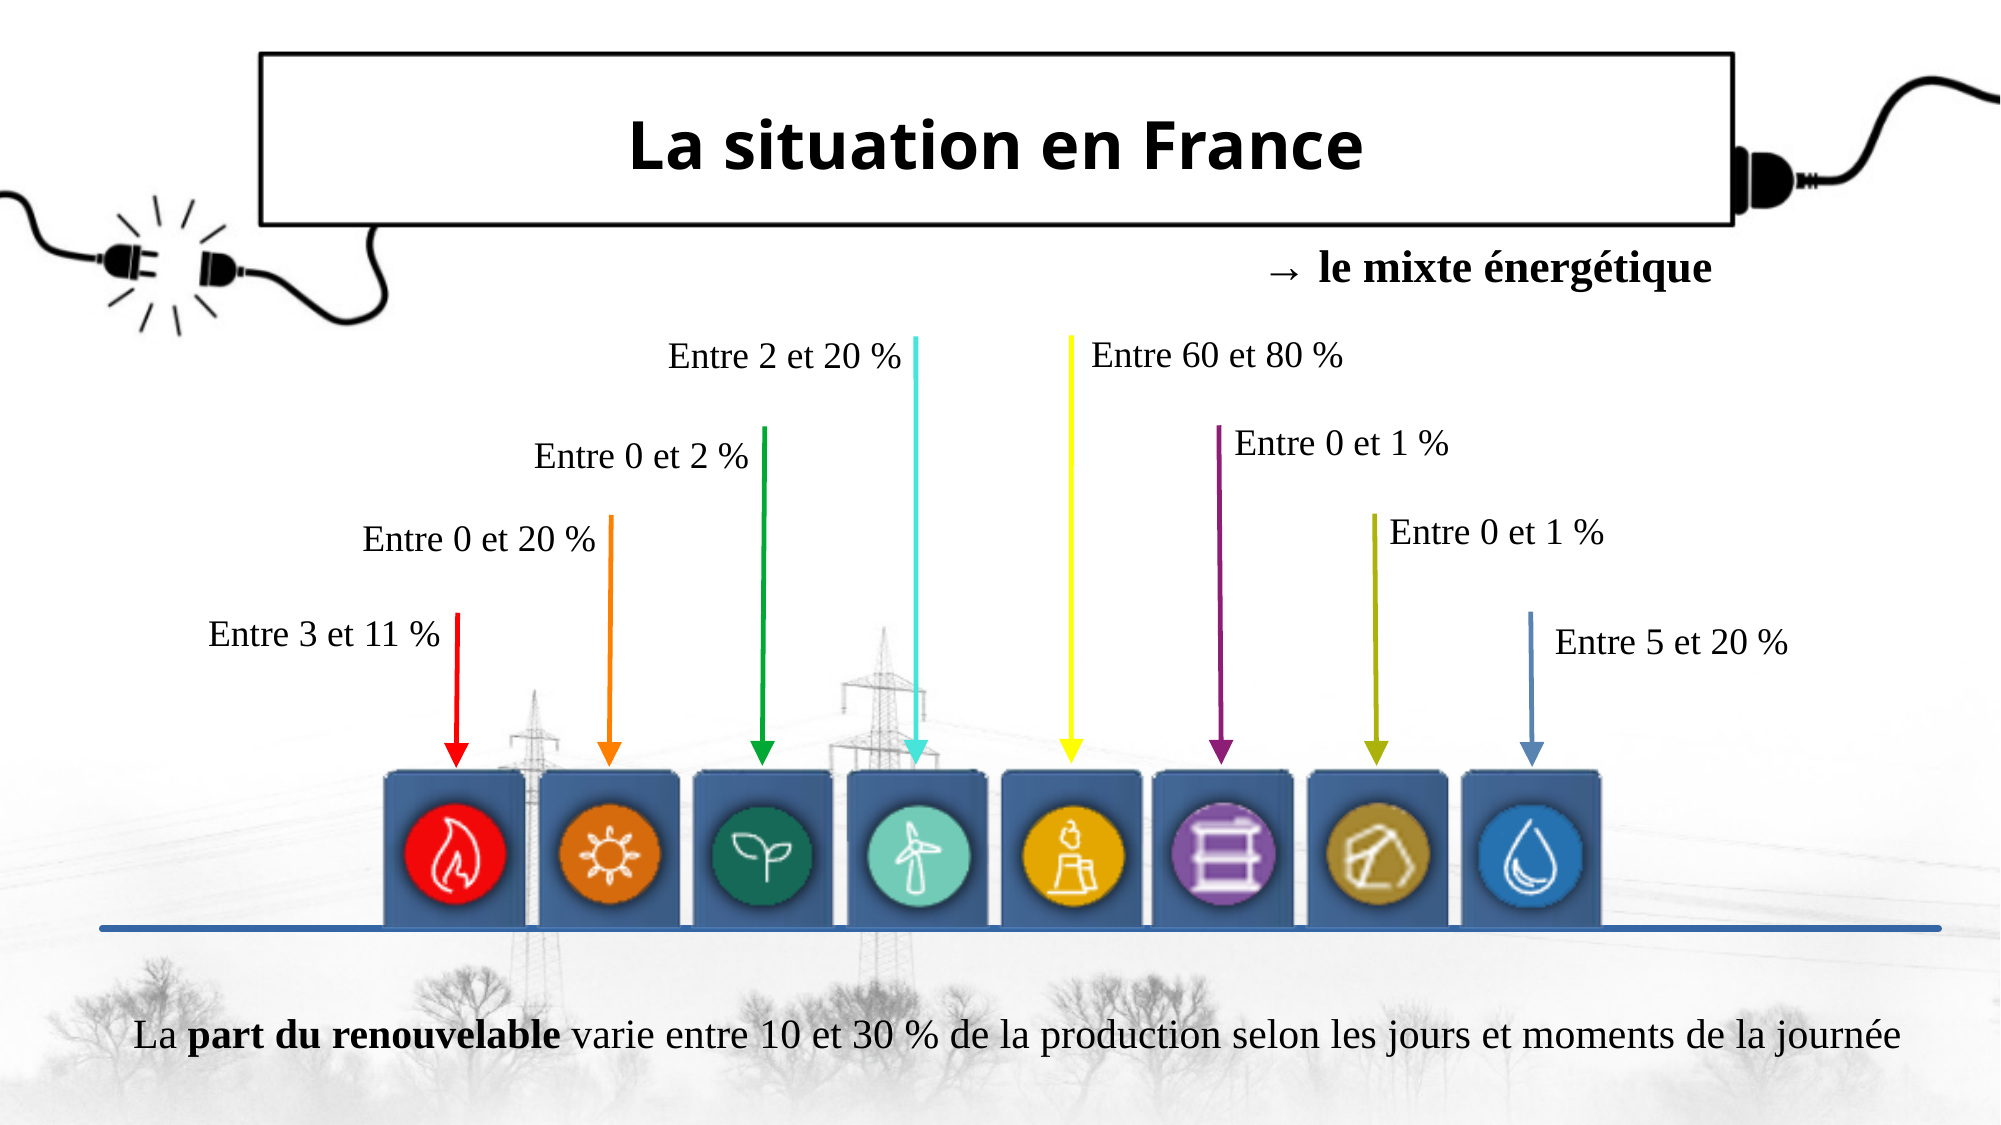

La situation en France
→ le mixte énergétique
Entre 60 et 80 %
Entre 2 et 20 %
Entre 0 et 1 %
Entre 0 et 2 %
Entre 0 et 1 %
Entre 0 et 20 %
Entre 3 et 11 %
Entre 5 et 20 %
La part du renouvelable varie entre 10 et 30 % de la production selon les jours et moments de la journée